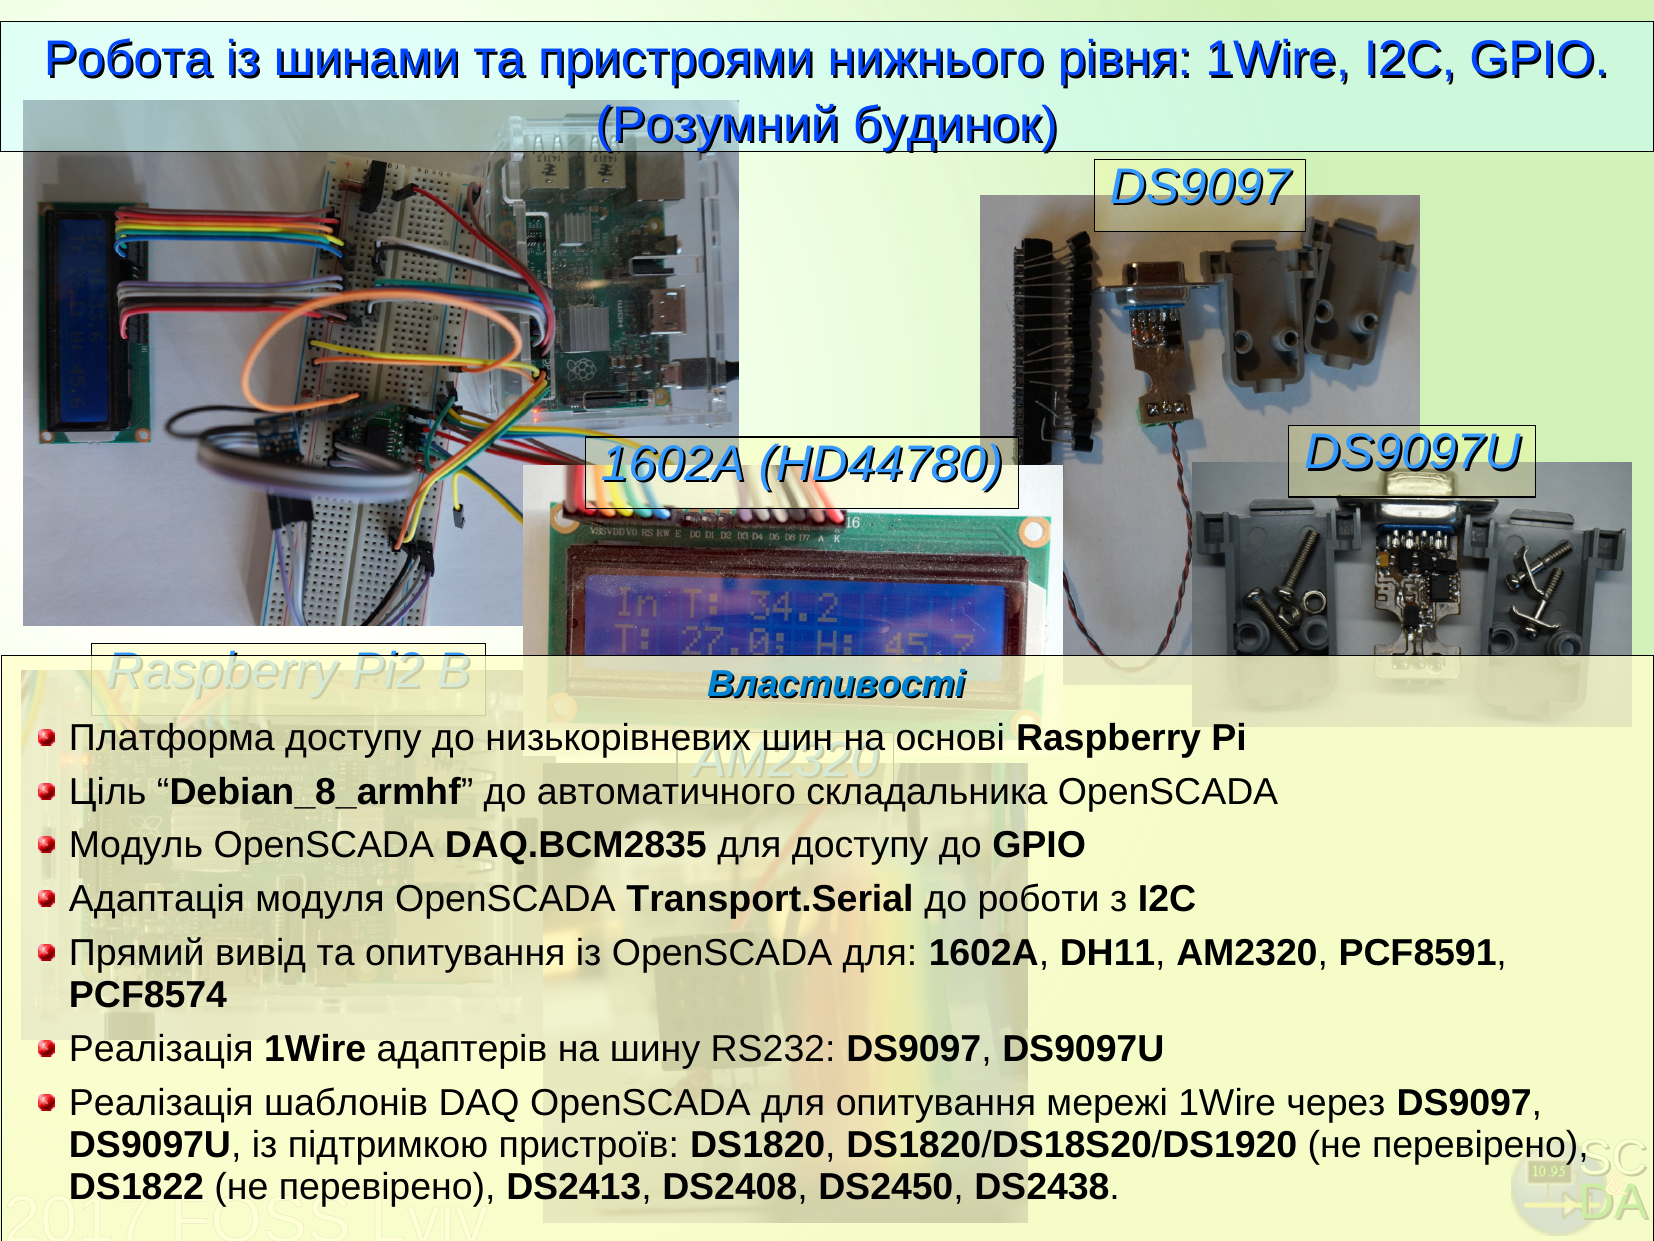

# Робота із шинами та пристроями нижнього рівня: 1Wire, I2C, GPIO. (Розумний будинок)
DS9097
DS9097U
1602A (HD44780)
Raspberry Pi2 B
Властивості
Платформа доступу до низькорівневих шин на основі Raspberry Pi
Ціль “Debian_8_armhf” до автоматичного складальника OpenSCADA
Модуль OpenSCADA DAQ.BCM2835 для доступу до GPIO
Адаптація модуля OpenSCADA Transport.Serial до роботи з I2C
Прямий вивід та опитування із OpenSCADA для: 1602A, DH11, AM2320, PCF8591, PCF8574
Реалізація 1Wire адаптерів на шину RS232: DS9097, DS9097U
Реалізація шаблонів DAQ OpenSCADA для опитування мережі 1Wire через DS9097, DS9097U, із підтримкою пристроїв: DS1820, DS1820/DS18S20/DS1920 (не перевірено), DS1822 (не перевірено), DS2413, DS2408, DS2450, DS2438.
AM2320